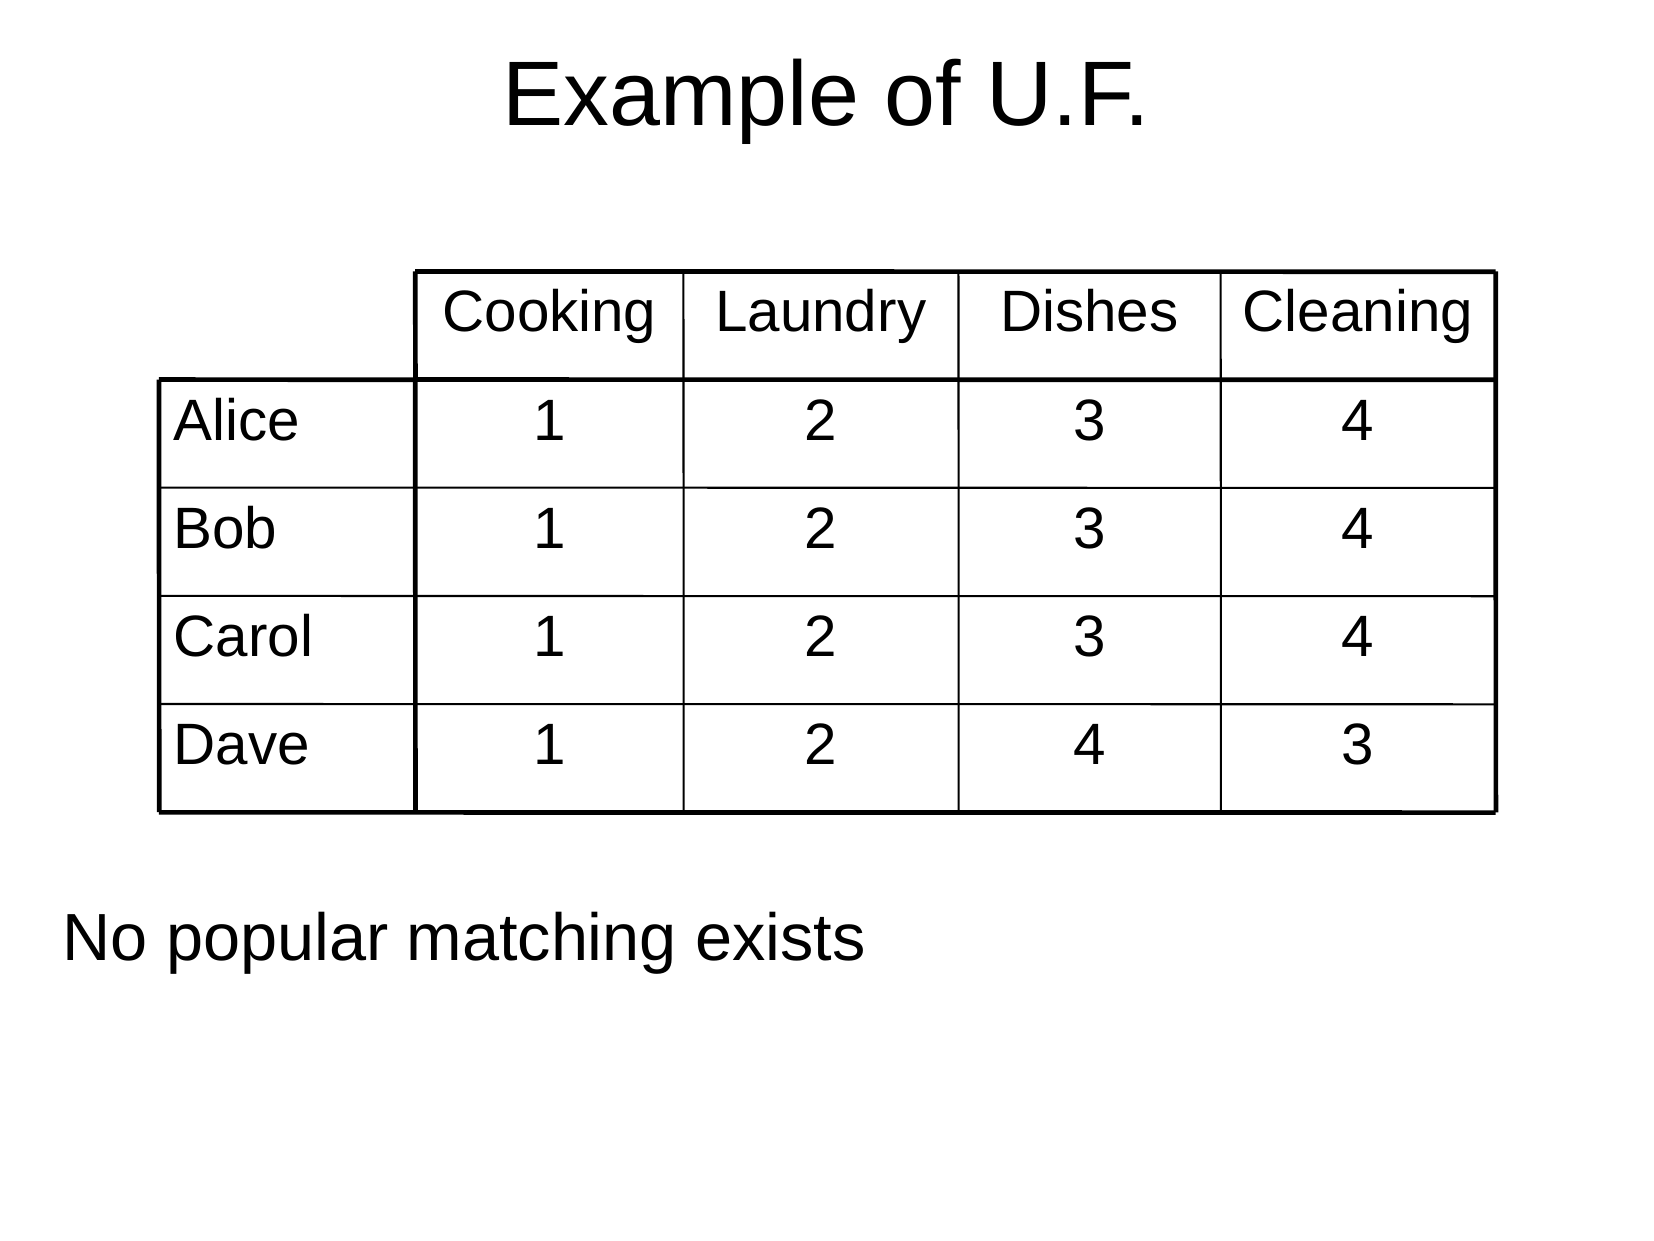

# Example of U.F.
Cooking
Laundry
Dishes
Cleaning
Alice
1
2
3
4
Bob
1
2
3
4
Carol
1
2
3
4
Dave
1
2
4
3
No popular matching exists